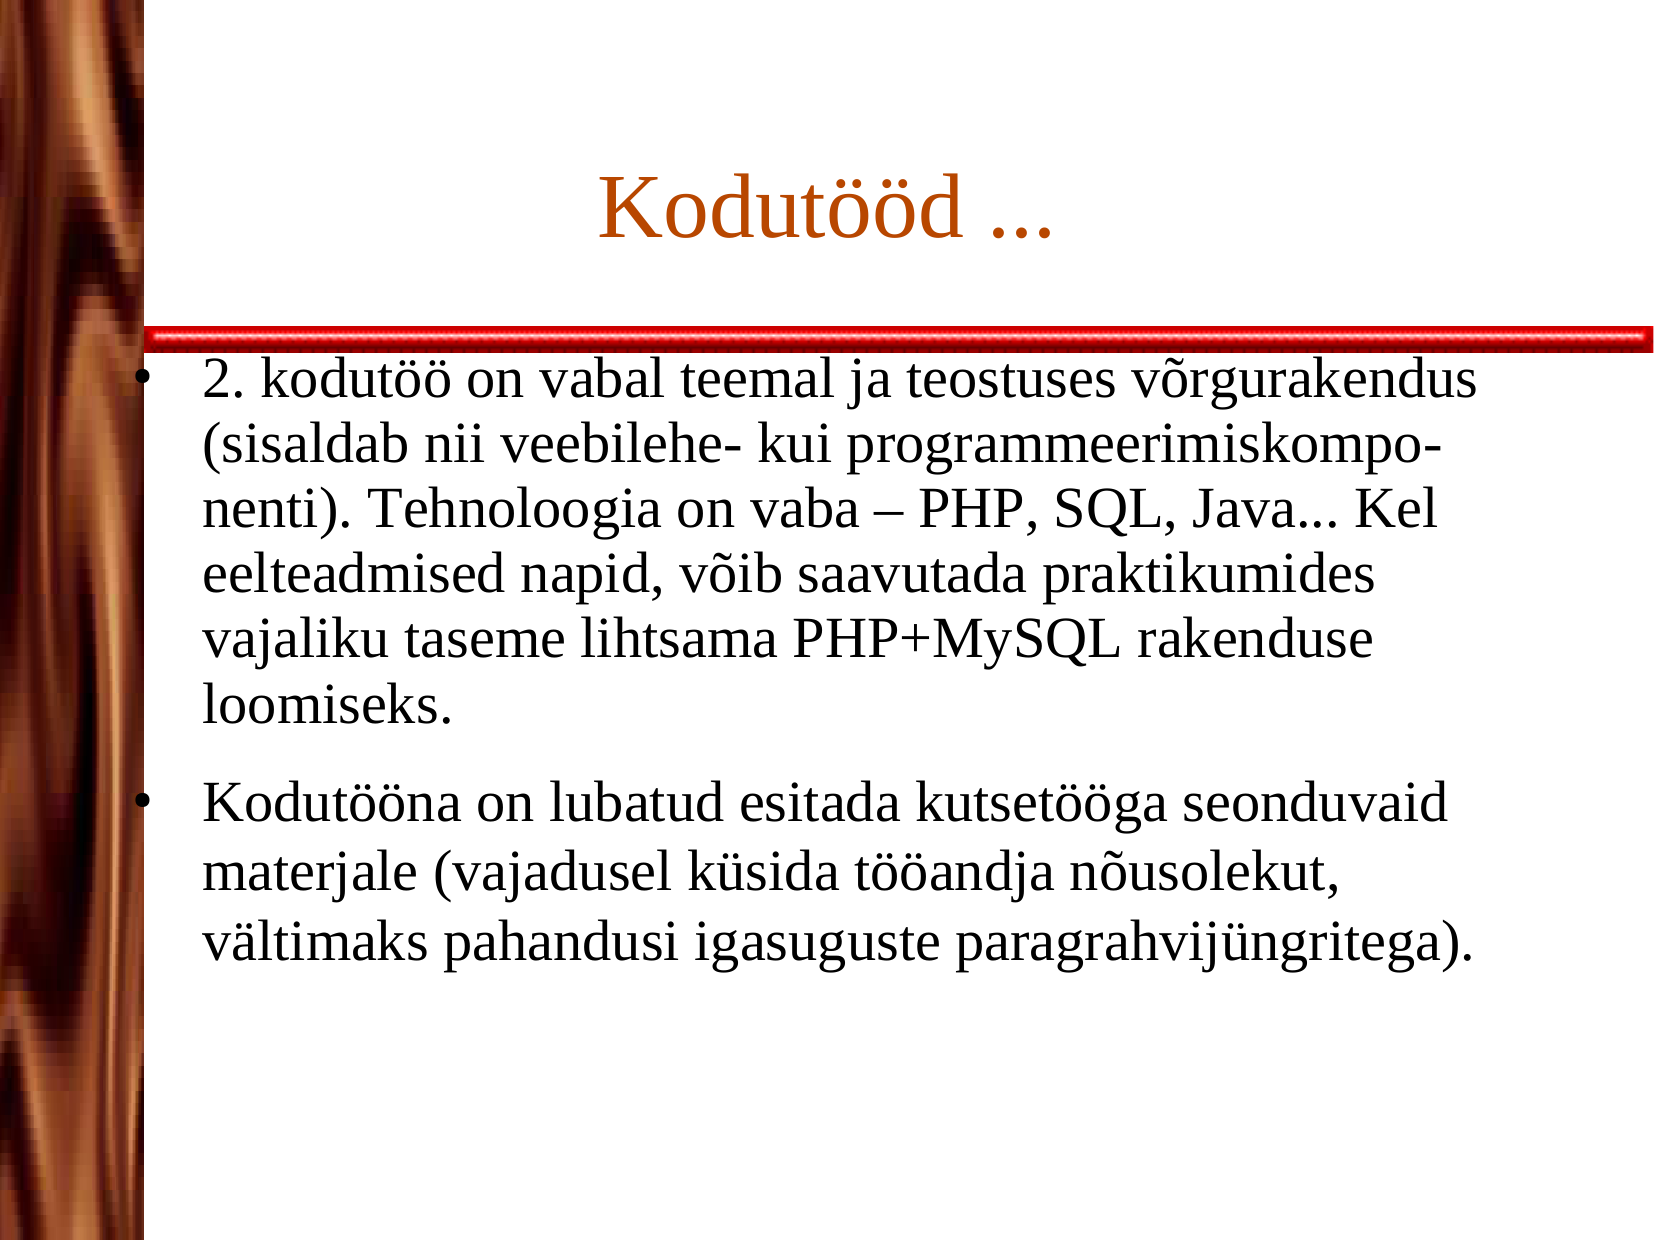

# Kodutööd ...
2. kodutöö on vabal teemal ja teostuses võrgurakendus (sisaldab nii veebilehe- kui programmeerimiskompo-nenti). Tehnoloogia on vaba – PHP, SQL, Java... Kel eelteadmised napid, võib saavutada praktikumides vajaliku taseme lihtsama PHP+MySQL rakenduse loomiseks.
Kodutööna on lubatud esitada kutsetööga seonduvaid materjale (vajadusel küsida tööandja nõusolekut, vältimaks pahandusi igasuguste paragrahvijüngritega).